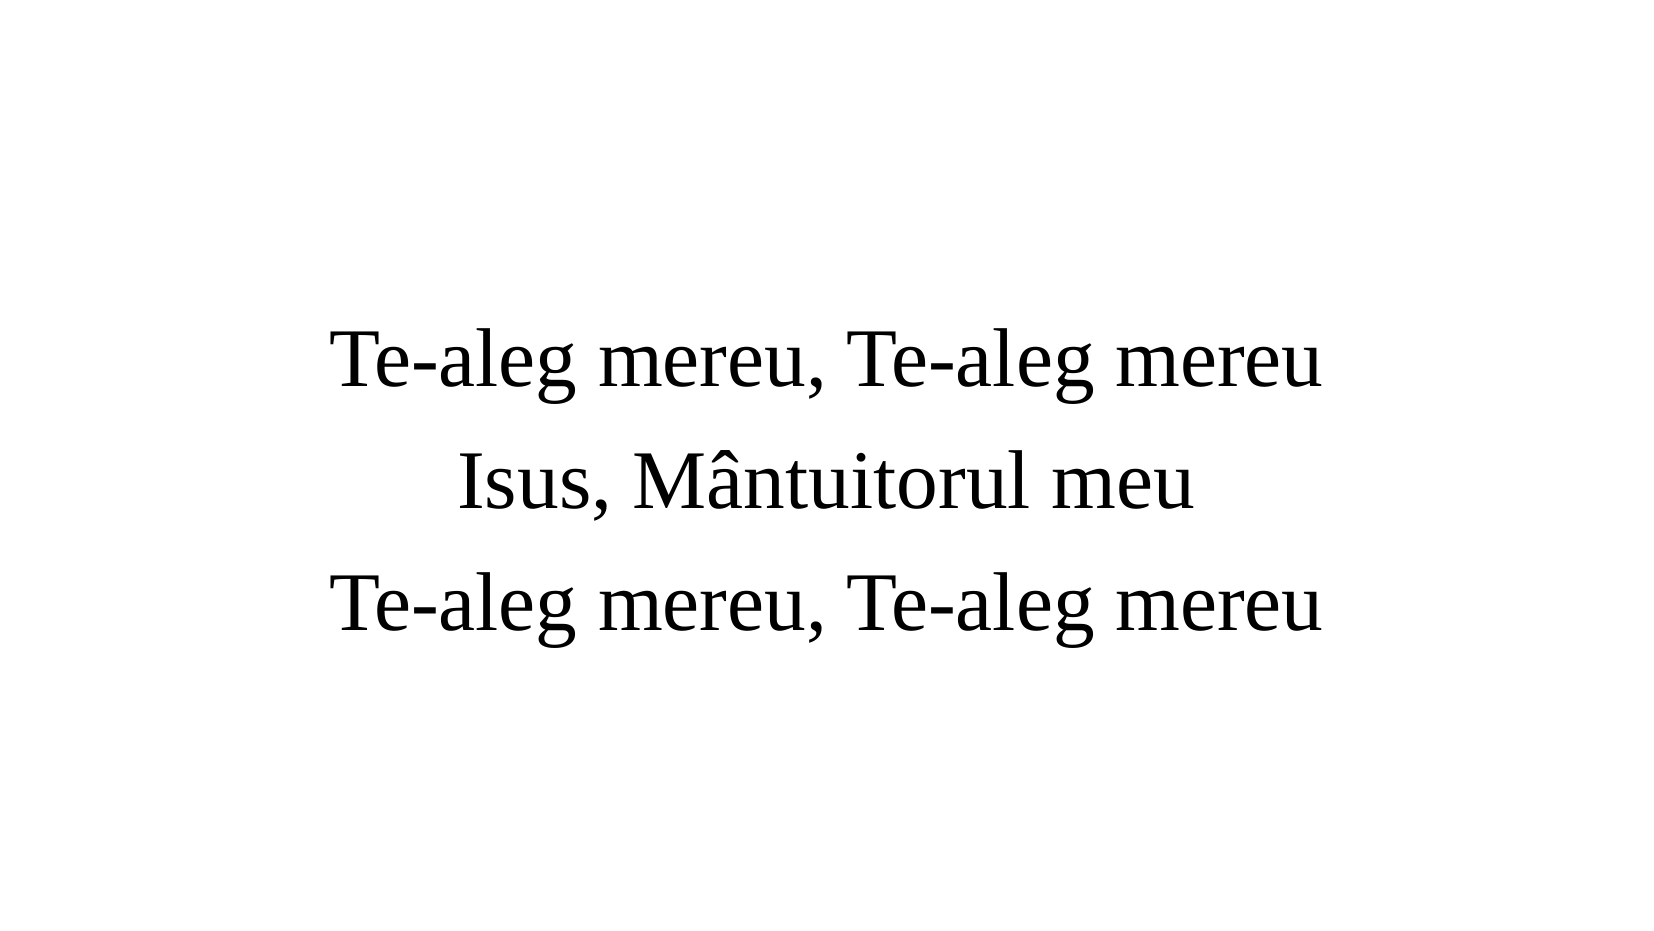

# Te-aleg mereu, Te-aleg mereu
Isus, Mântuitorul meu
Te-aleg mereu, Te-aleg mereu